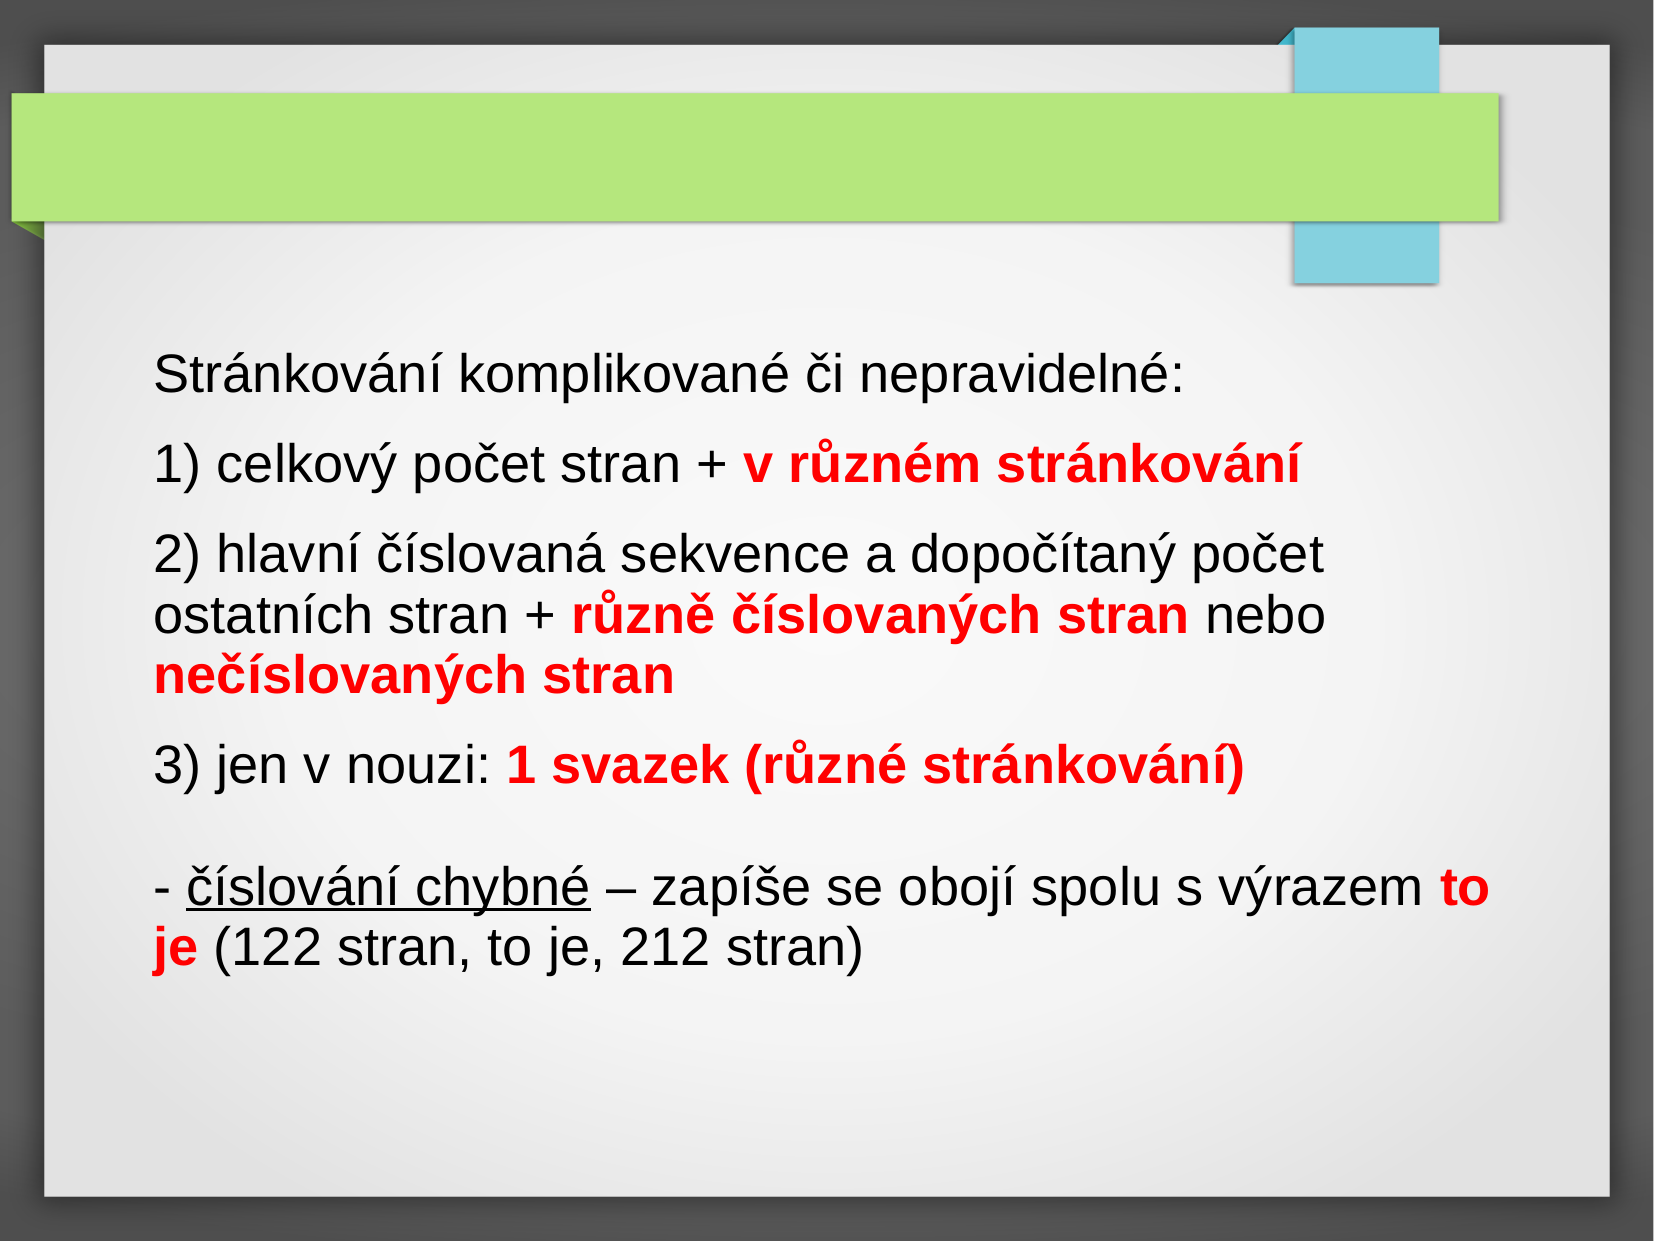

#
Stránkování komplikované či nepravidelné:
1) celkový počet stran + v různém stránkování
2) hlavní číslovaná sekvence a dopočítaný počet ostatních stran + různě číslovaných stran nebo nečíslovaných stran
3) jen v nouzi: 1 svazek (různé stránkování)
- číslování chybné – zapíše se obojí spolu s výrazem to je (122 stran, to je, 212 stran)